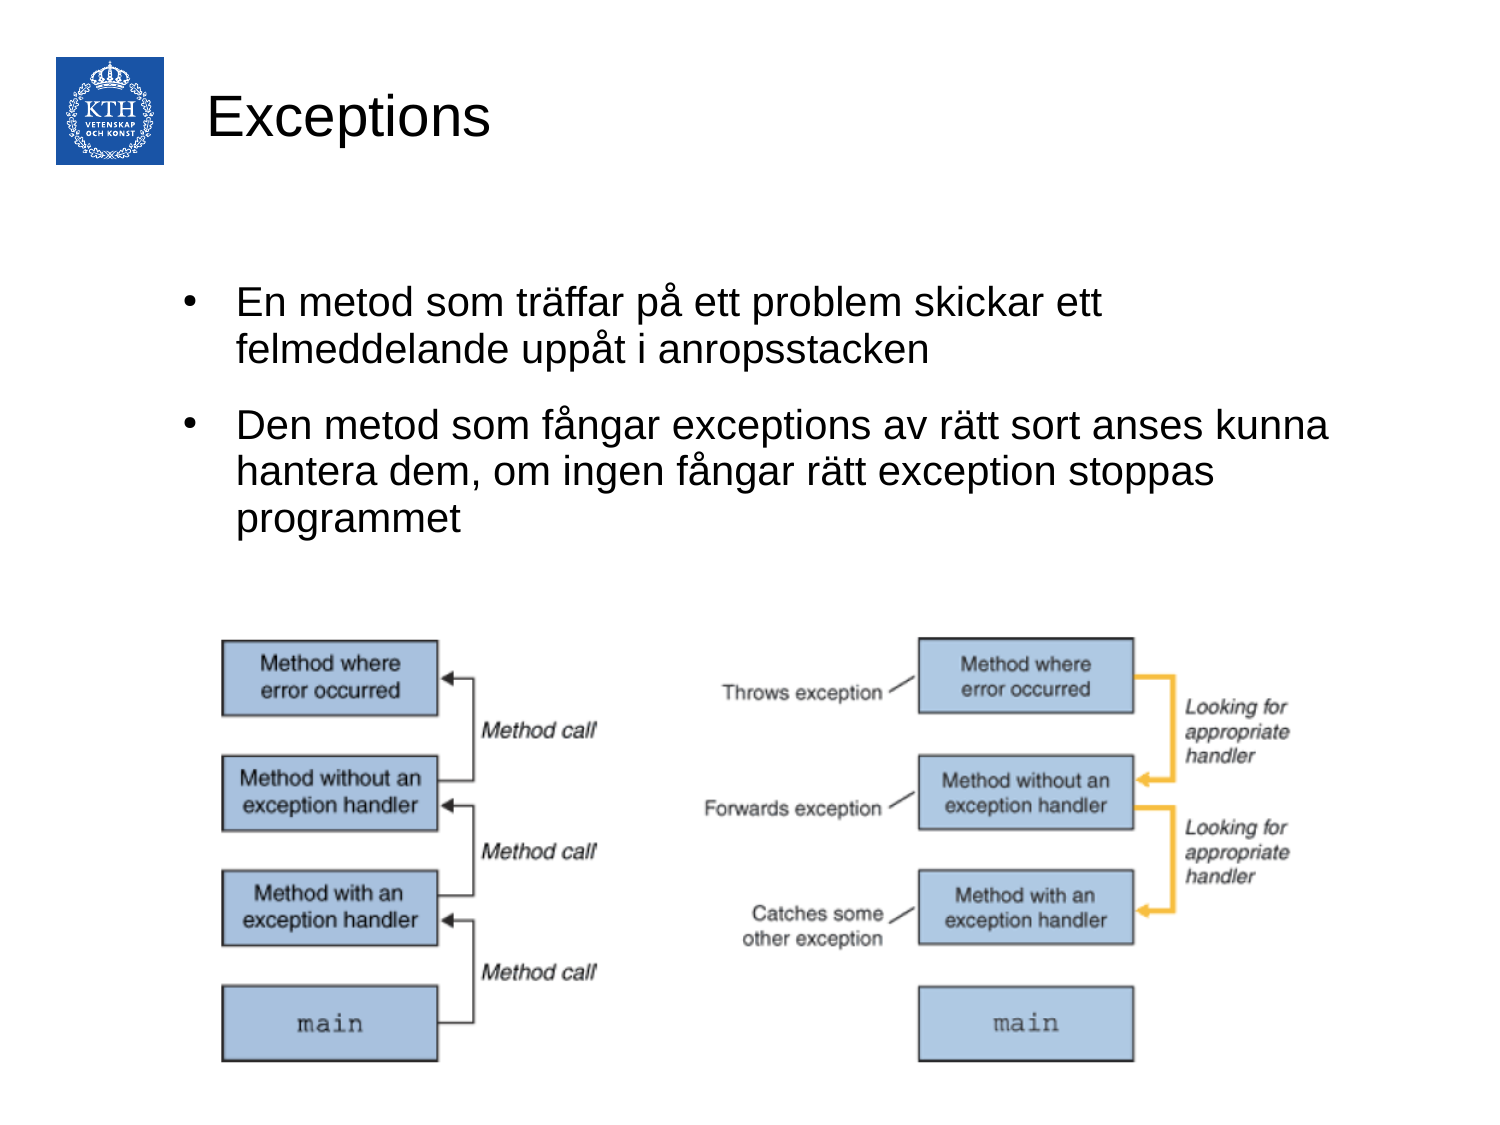

# Exceptions
En metod som träffar på ett problem skickar ett felmeddelande uppåt i anropsstacken
Den metod som fångar exceptions av rätt sort anses kunna hantera dem, om ingen fångar rätt exception stoppas programmet